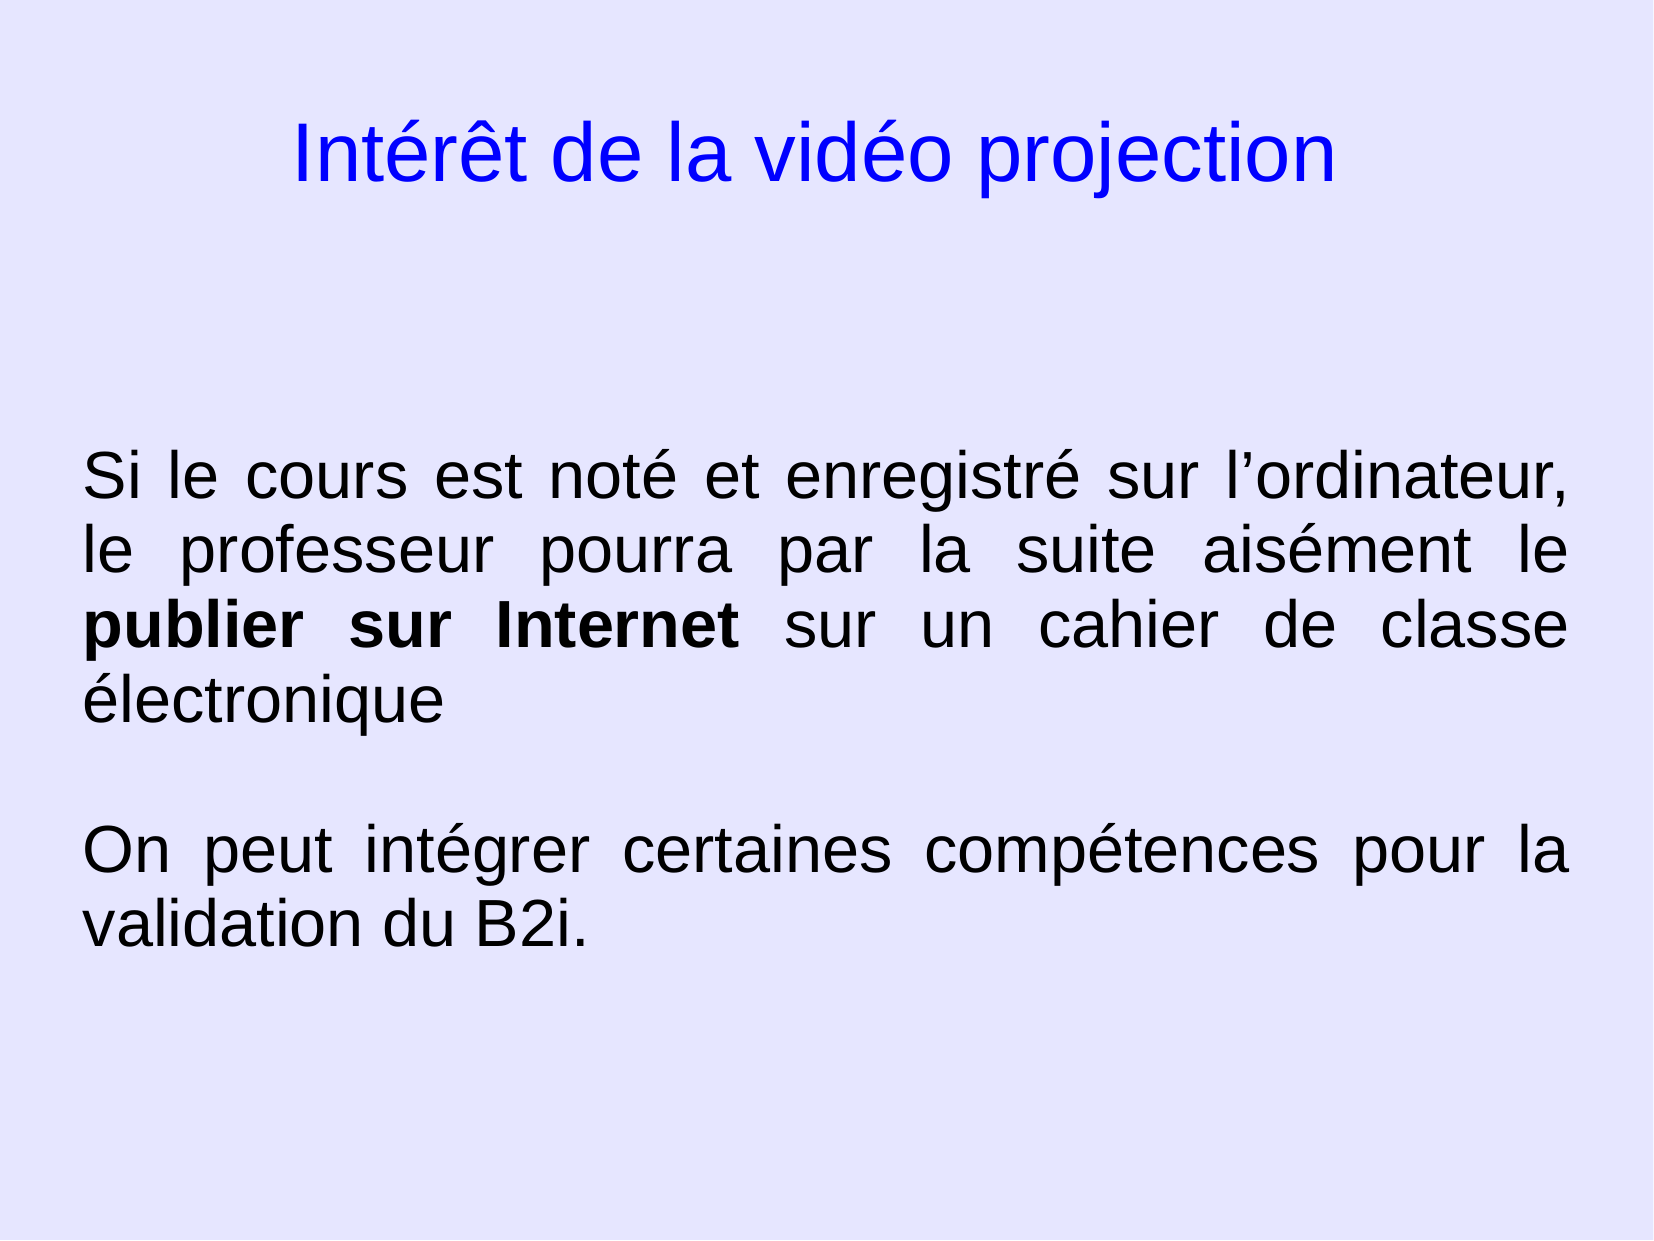

# Intérêt de la vidéo projection
Si le cours est noté et enregistré sur l’ordinateur, le professeur pourra par la suite aisément le publier sur Internet sur un cahier de classe électronique
On peut intégrer certaines compétences pour la validation du B2i.